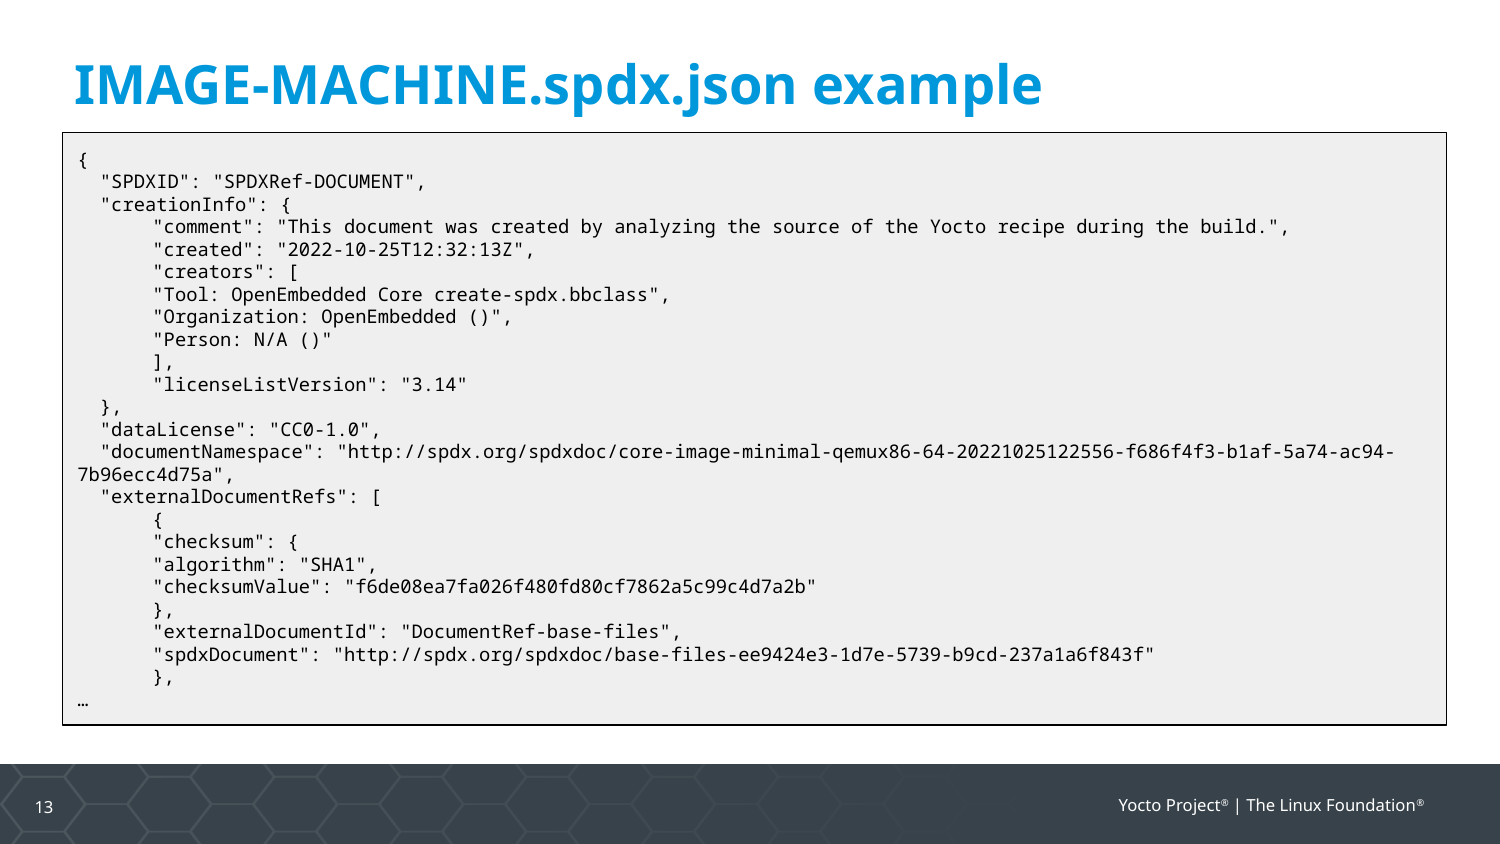

# IMAGE-MACHINE.spdx.json example
{
 "SPDXID": "SPDXRef-DOCUMENT",
 "creationInfo": {
	"comment": "This document was created by analyzing the source of the Yocto recipe during the build.",
	"created": "2022-10-25T12:32:13Z",
	"creators": [
 	"Tool: OpenEmbedded Core create-spdx.bbclass",
 	"Organization: OpenEmbedded ()",
 	"Person: N/A ()"
	],
	"licenseListVersion": "3.14"
 },
 "dataLicense": "CC0-1.0",
 "documentNamespace": "http://spdx.org/spdxdoc/core-image-minimal-qemux86-64-20221025122556-f686f4f3-b1af-5a74-ac94-7b96ecc4d75a",
 "externalDocumentRefs": [
	{
 	"checksum": {
 	"algorithm": "SHA1",
 	"checksumValue": "f6de08ea7fa026f480fd80cf7862a5c99c4d7a2b"
 	},
 	"externalDocumentId": "DocumentRef-base-files",
 	"spdxDocument": "http://spdx.org/spdxdoc/base-files-ee9424e3-1d7e-5739-b9cd-237a1a6f843f"
	},
…